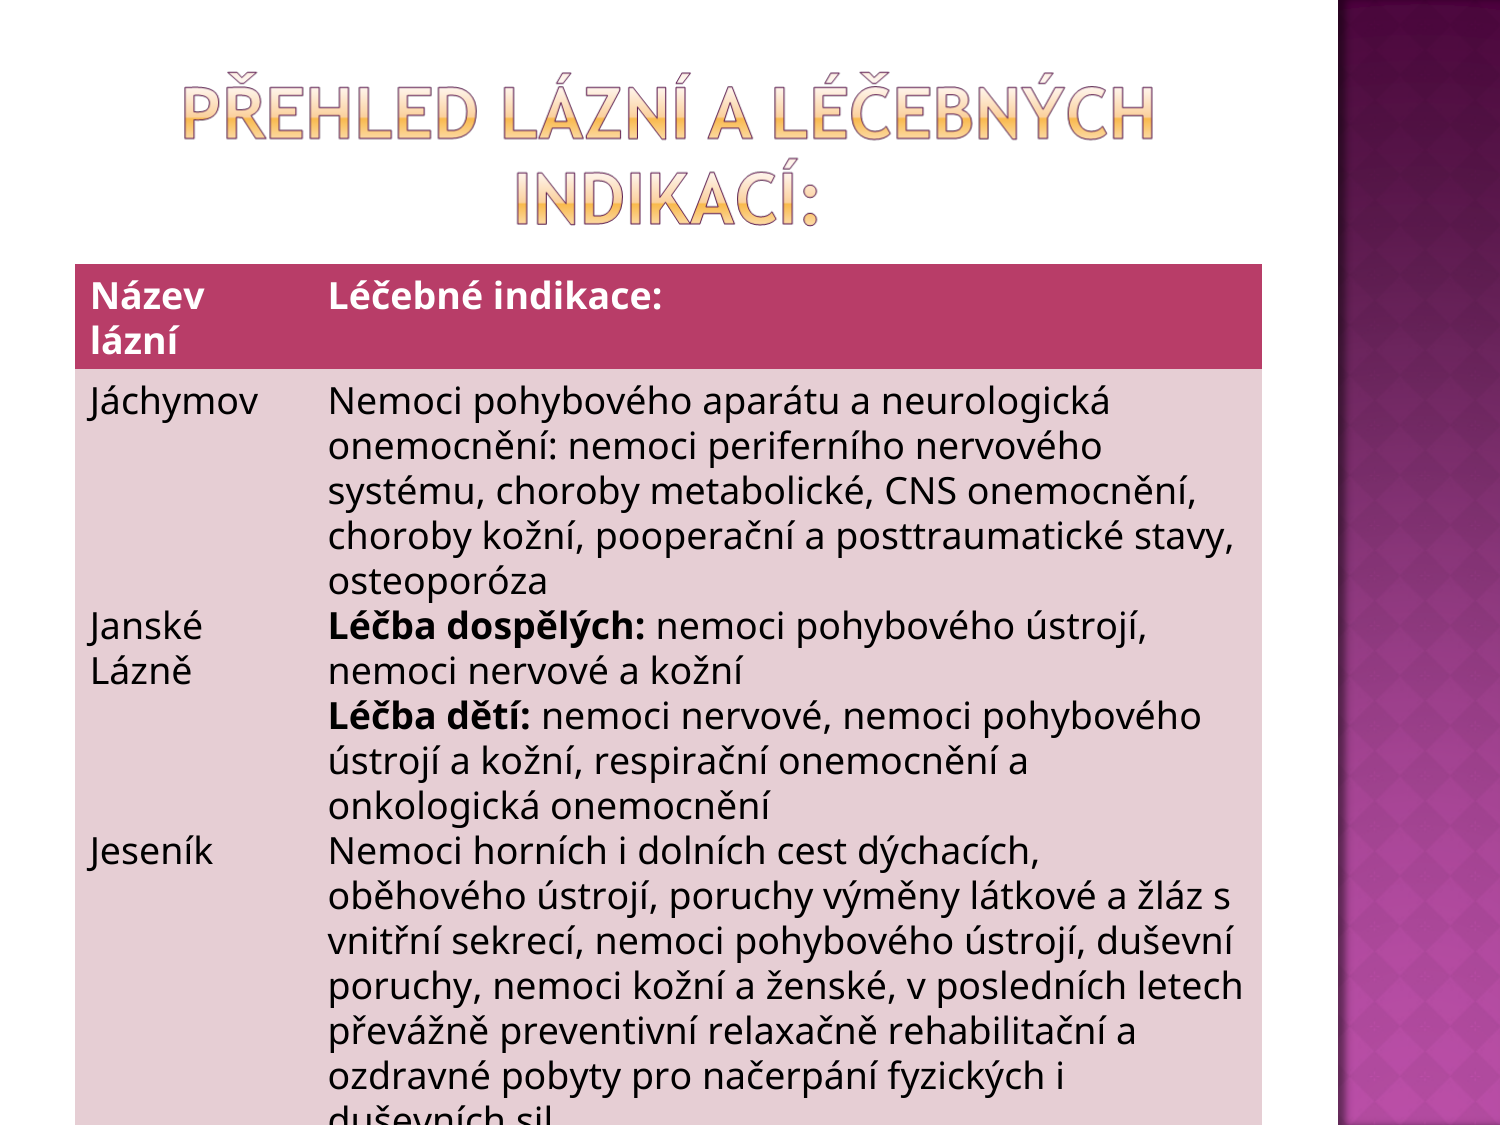

| Název lázní | Léčebné indikace: |
| --- | --- |
| Jáchymov Janské Lázně Jeseník | Nemoci pohybového aparátu a neurologická onemocnění: nemoci periferního nervového systému, choroby metabolické, CNS onemocnění, choroby kožní, pooperační a posttraumatické stavy, osteoporóza Léčba dospělých: nemoci pohybového ústrojí, nemoci nervové a kožní Léčba dětí: nemoci nervové, nemoci pohybového ústrojí a kožní, respirační onemocnění a onkologická onemocnění Nemoci horních i dolních cest dýchacích, oběhového ústrojí, poruchy výměny látkové a žláz s vnitřní sekrecí, nemoci pohybového ústrojí, duševní poruchy, nemoci kožní a ženské, v posledních letech převážně preventivní relaxačně rehabilitační a ozdravné pobyty pro načerpání fyzických i duševních sil |